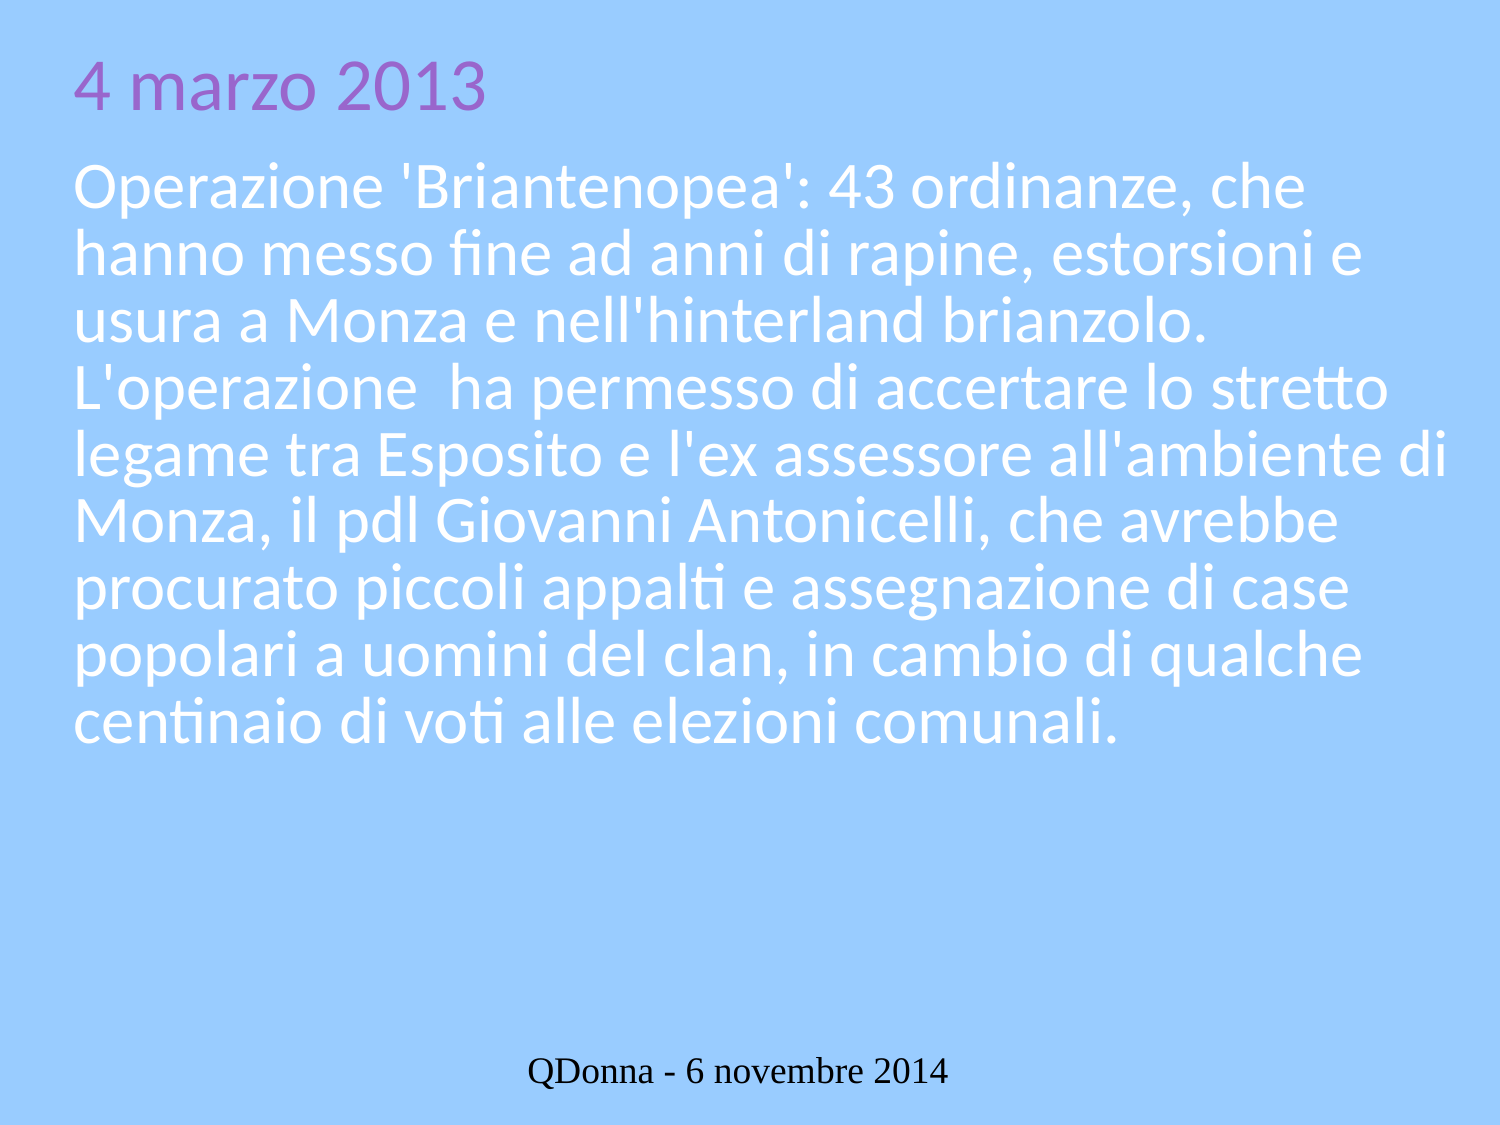

# 4 marzo 2013
Operazione 'Briantenopea': 43 ordinanze, che hanno messo fine ad anni di rapine, estorsioni e usura a Monza e nell'hinterland brianzolo. L'operazione ha permesso di accertare lo stretto legame tra Esposito e l'ex assessore all'ambiente di Monza, il pdl Giovanni Antonicelli, che avrebbe procurato piccoli appalti e assegnazione di case popolari a uomini del clan, in cambio di qualche centinaio di voti alle elezioni comunali.
QDonna - 6 novembre 2014